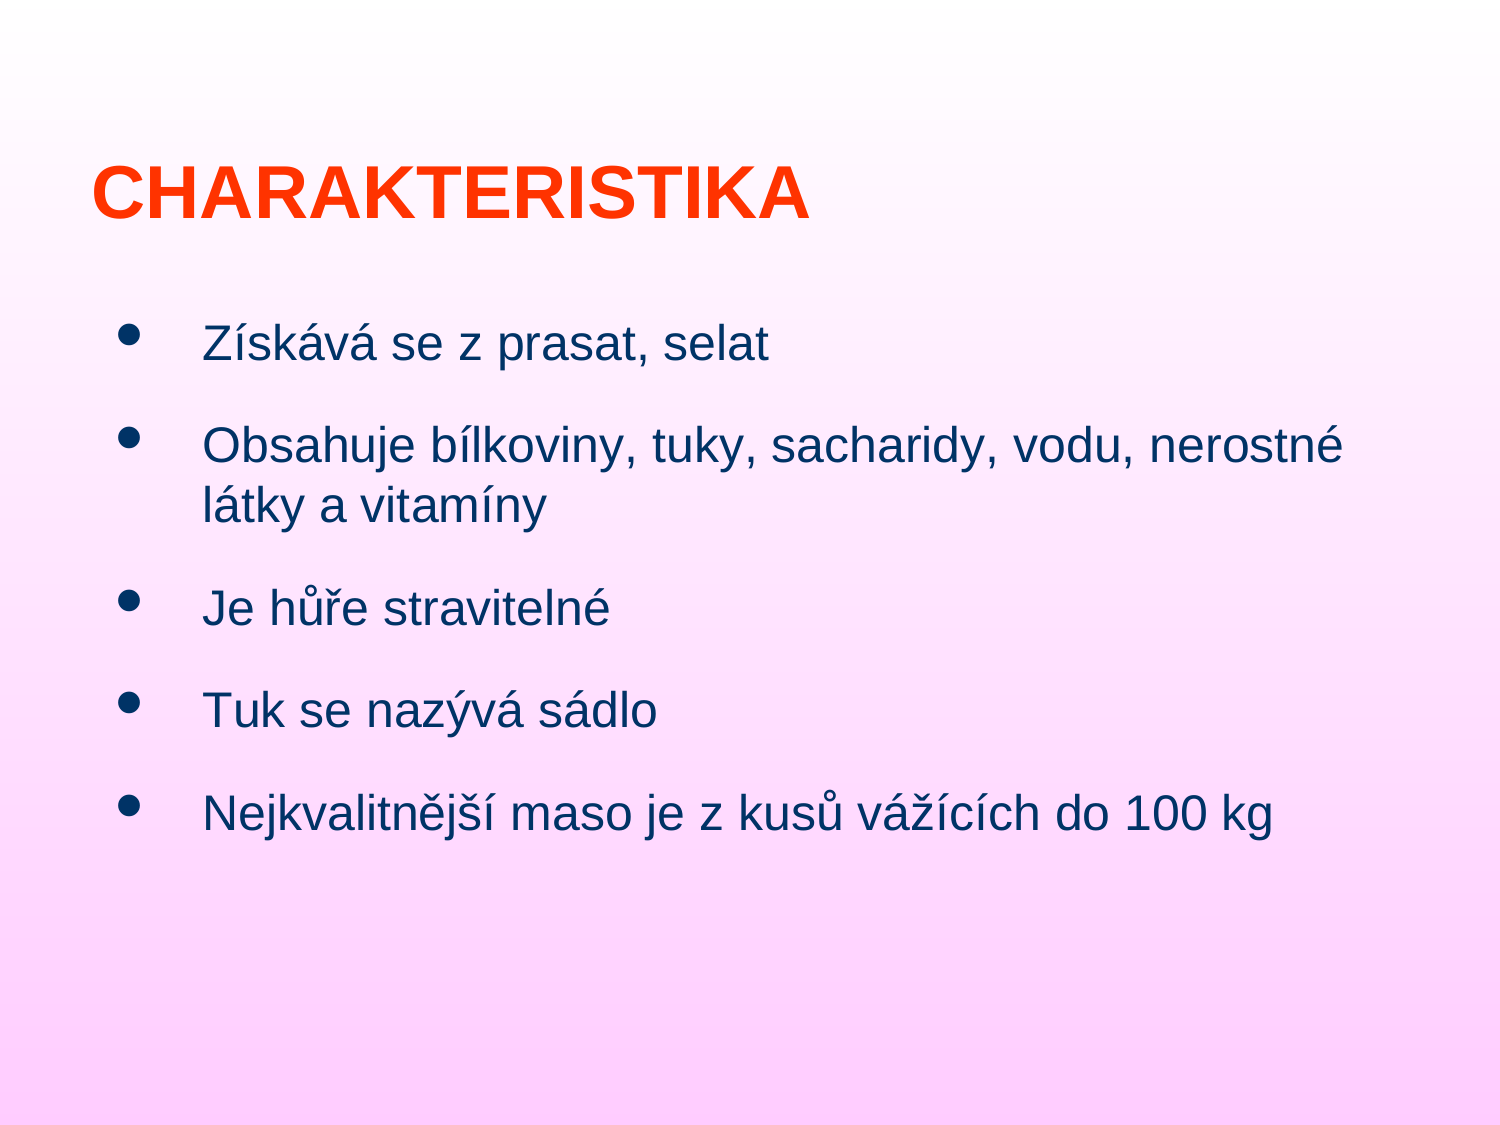

# CHARAKTERISTIKA
Získává se z prasat, selat
Obsahuje bílkoviny, tuky, sacharidy, vodu, nerostné látky a vitamíny
Je hůře stravitelné
Tuk se nazývá sádlo
Nejkvalitnější maso je z kusů vážících do 100 kg